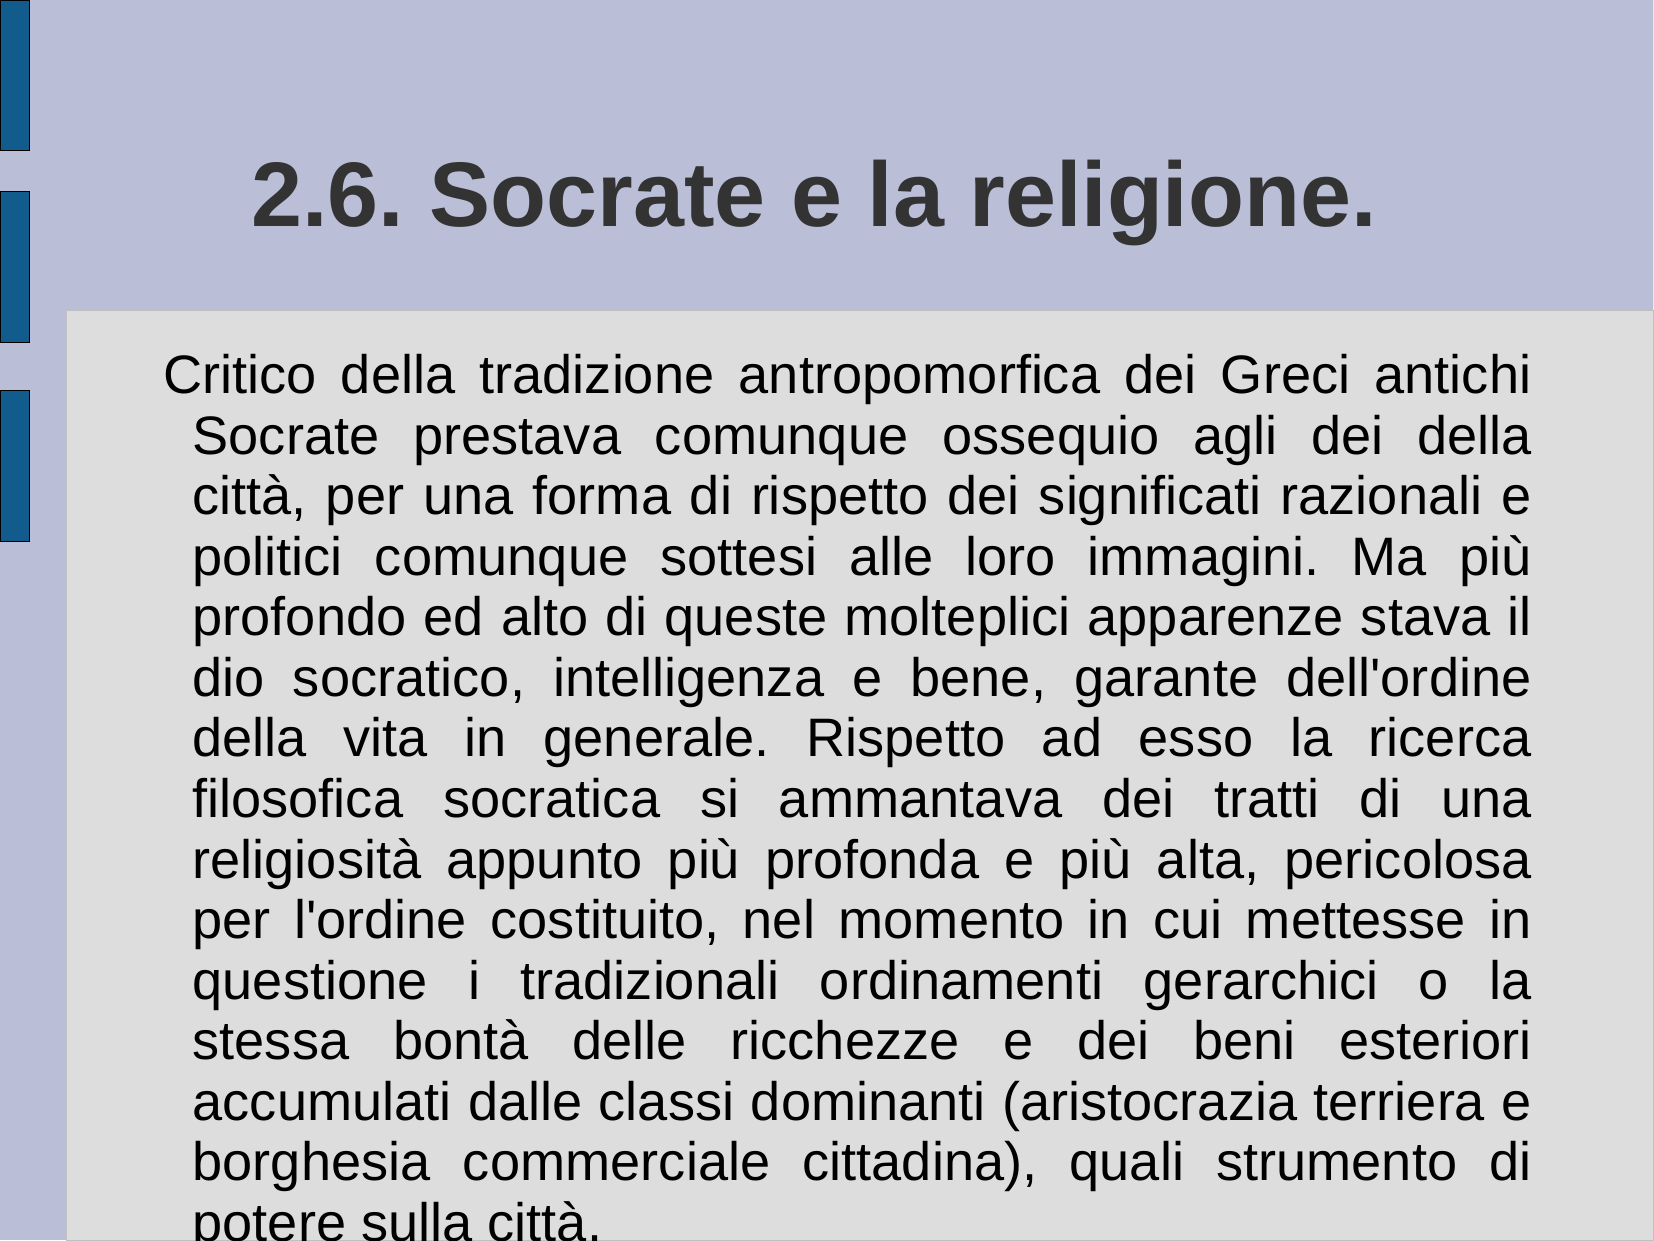

# 2.6. Socrate e la religione.
 Critico della tradizione antropomorfica dei Greci antichi Socrate prestava comunque ossequio agli dei della città, per una forma di rispetto dei significati razionali e politici comunque sottesi alle loro immagini. Ma più profondo ed alto di queste molteplici apparenze stava il dio socratico, intelligenza e bene, garante dell'ordine della vita in generale. Rispetto ad esso la ricerca filosofica socratica si ammantava dei tratti di una religiosità appunto più profonda e più alta, pericolosa per l'ordine costituito, nel momento in cui mettesse in questione i tradizionali ordinamenti gerarchici o la stessa bontà delle ricchezze e dei beni esteriori accumulati dalle classi dominanti (aristocrazia terriera e borghesia commerciale cittadina), quali strumento di potere sulla città.